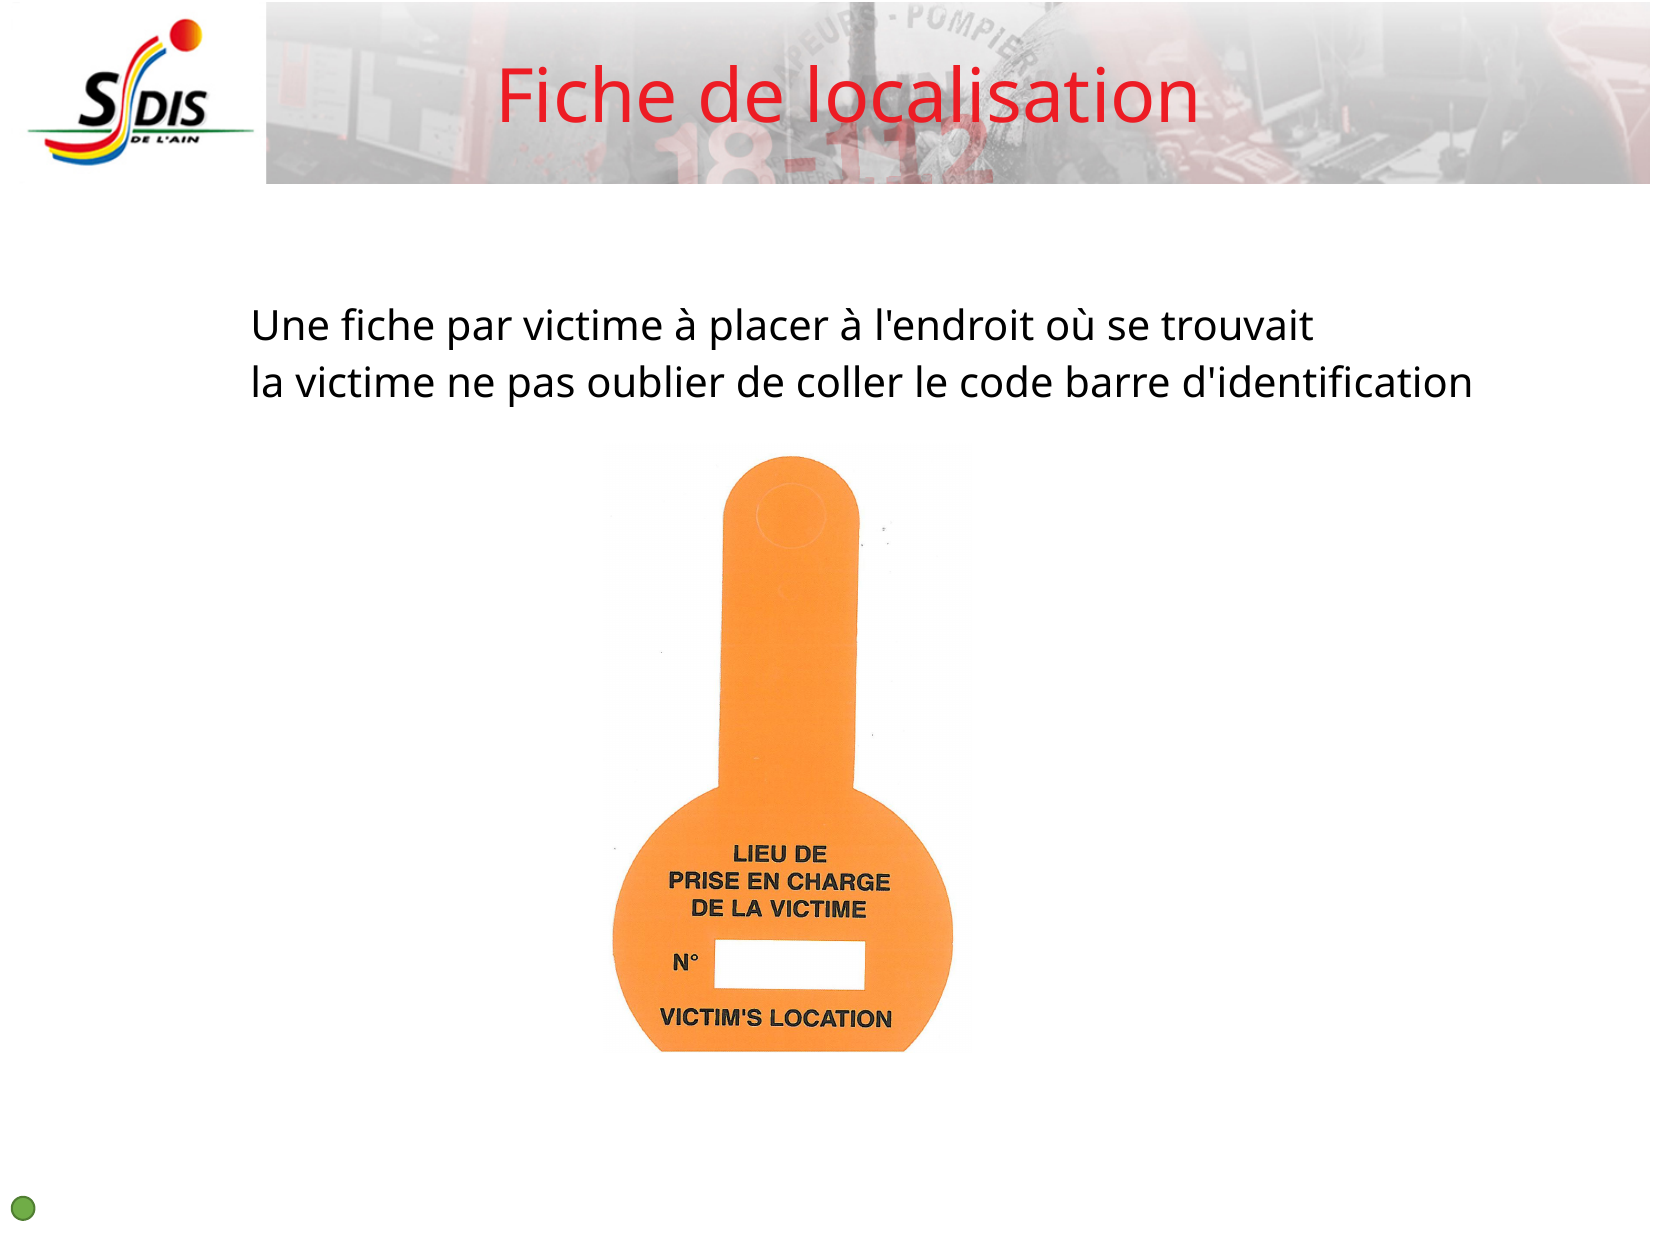

# Fiche de localisation
Une fiche par victime à placer à l'endroit où se trouvait
la victime ne pas oublier de coller le code barre d'identification